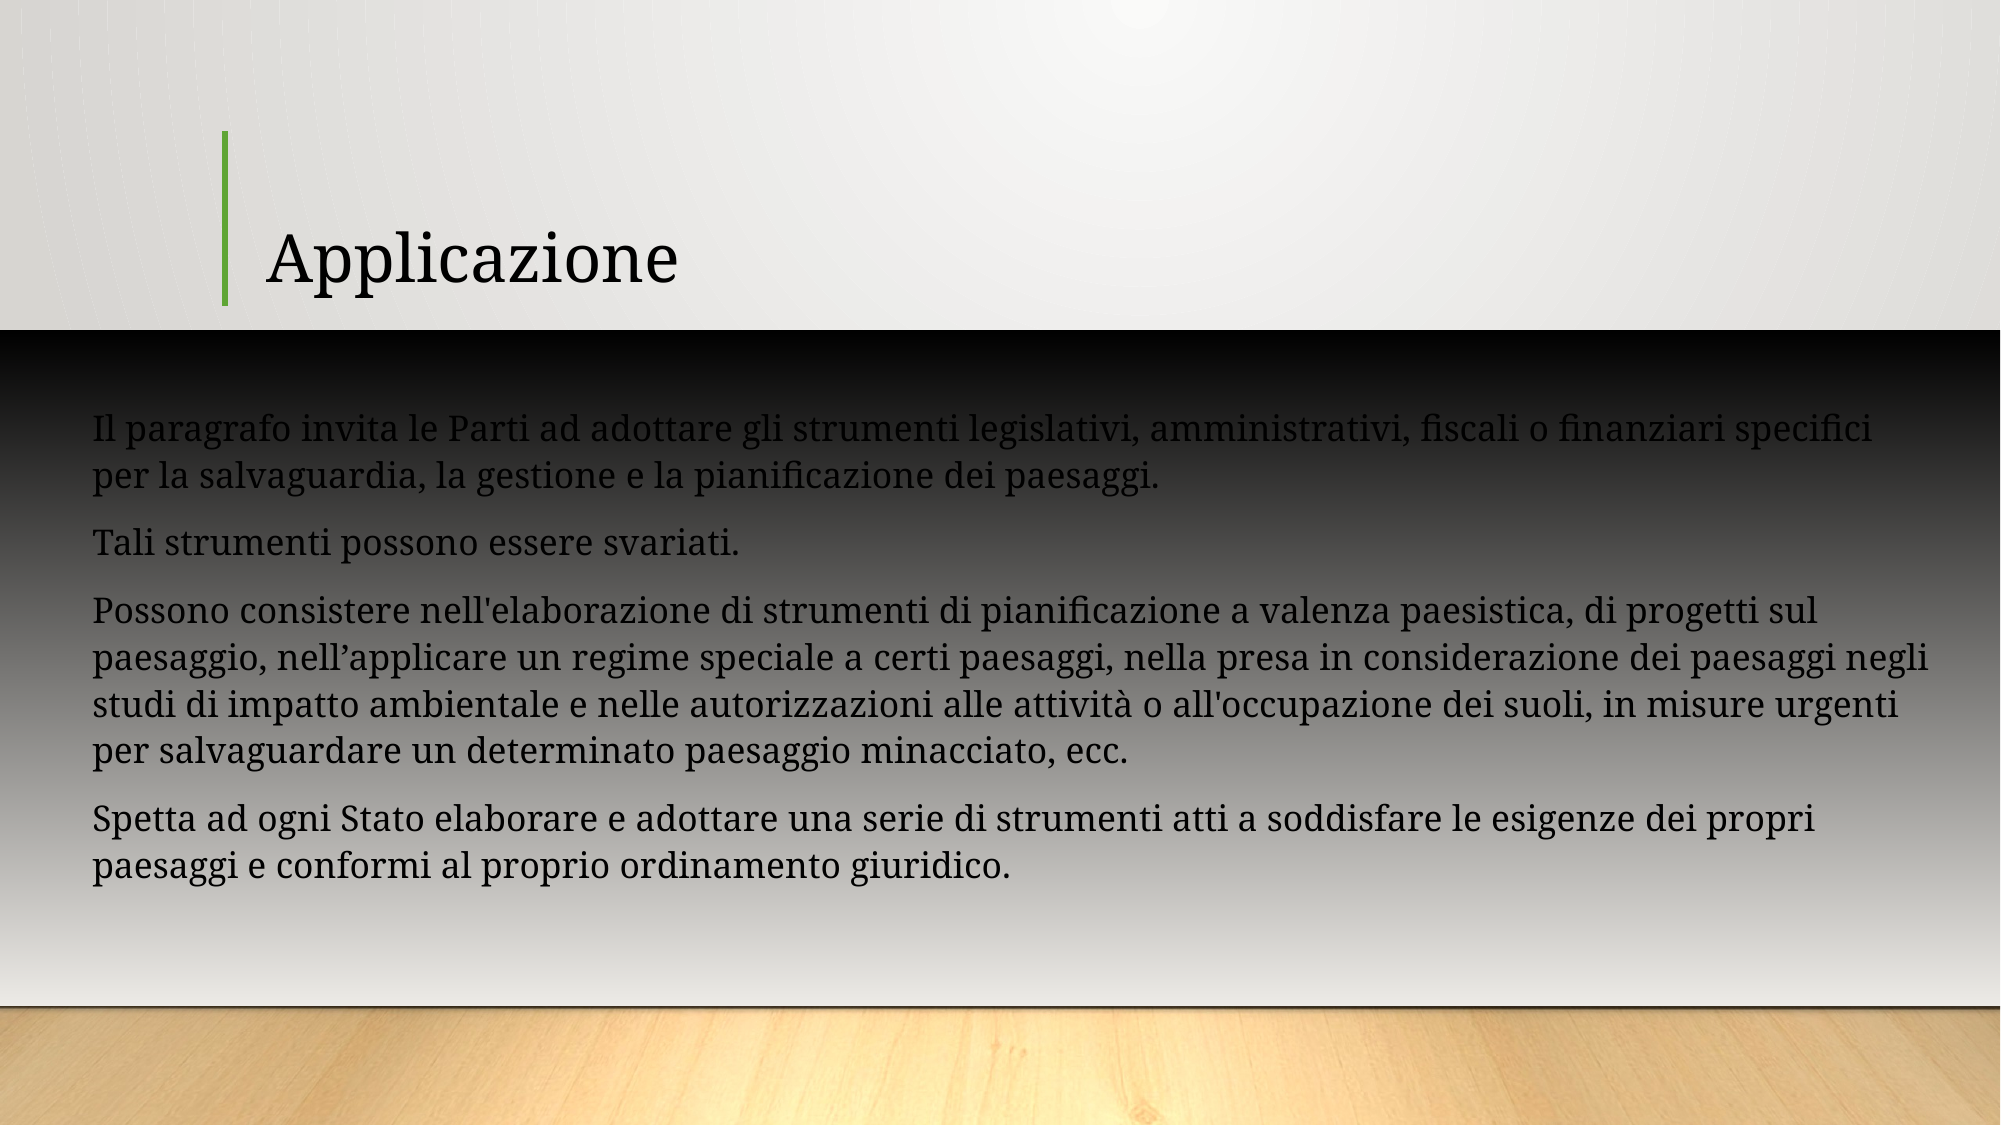

# Applicazione
Il paragrafo invita le Parti ad adottare gli strumenti legislativi, amministrativi, fiscali o finanziari specifici per la salvaguardia, la gestione e la pianificazione dei paesaggi.
Tali strumenti possono essere svariati.
Possono consistere nell'elaborazione di strumenti di pianificazione a valenza paesistica, di progetti sul paesaggio, nell’applicare un regime speciale a certi paesaggi, nella presa in considerazione dei paesaggi negli studi di impatto ambientale e nelle autorizzazioni alle attività o all'occupazione dei suoli, in misure urgenti per salvaguardare un determinato paesaggio minacciato, ecc.
Spetta ad ogni Stato elaborare e adottare una serie di strumenti atti a soddisfare le esigenze dei propri paesaggi e conformi al proprio ordinamento giuridico.